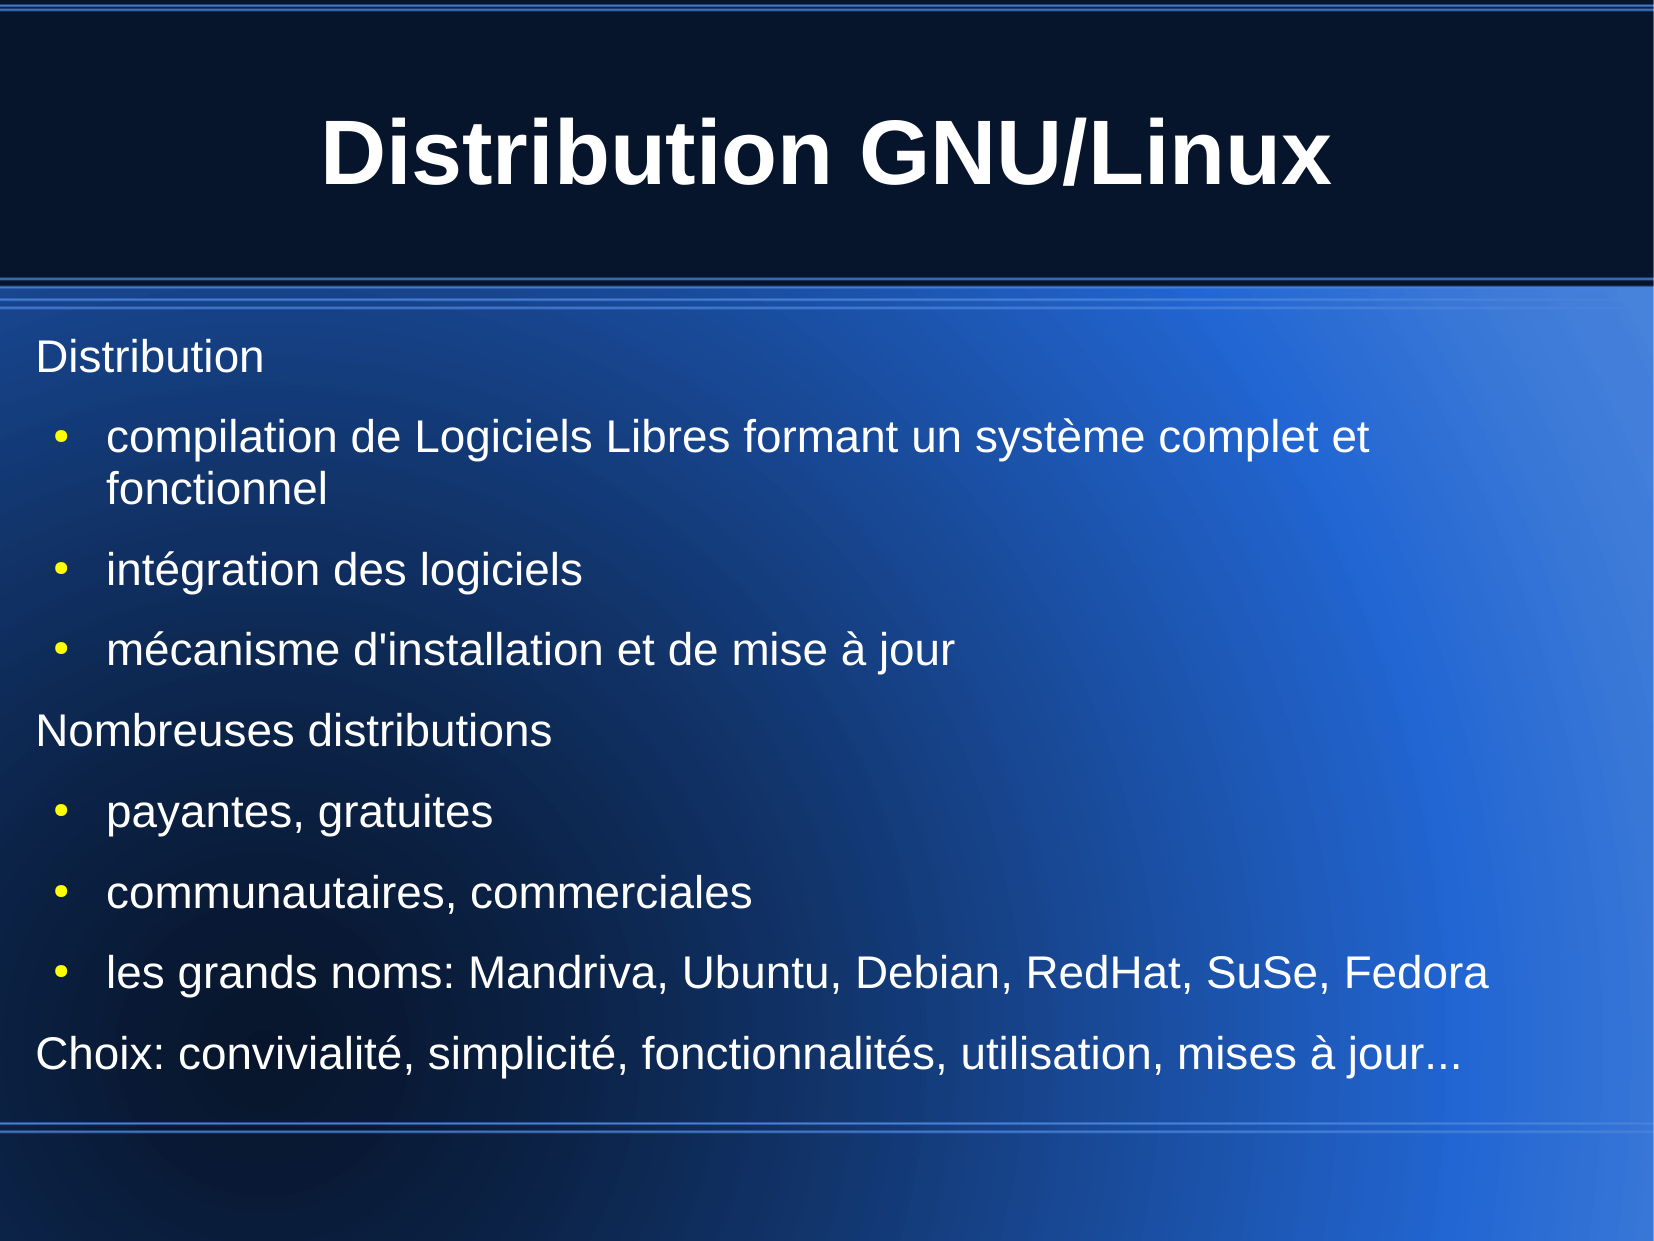

# Distribution GNU/Linux
Distribution
compilation de Logiciels Libres formant un système complet et fonctionnel
intégration des logiciels
mécanisme d'installation et de mise à jour
Nombreuses distributions
payantes, gratuites
communautaires, commerciales
les grands noms: Mandriva, Ubuntu, Debian, RedHat, SuSe, Fedora
Choix: convivialité, simplicité, fonctionnalités, utilisation, mises à jour...